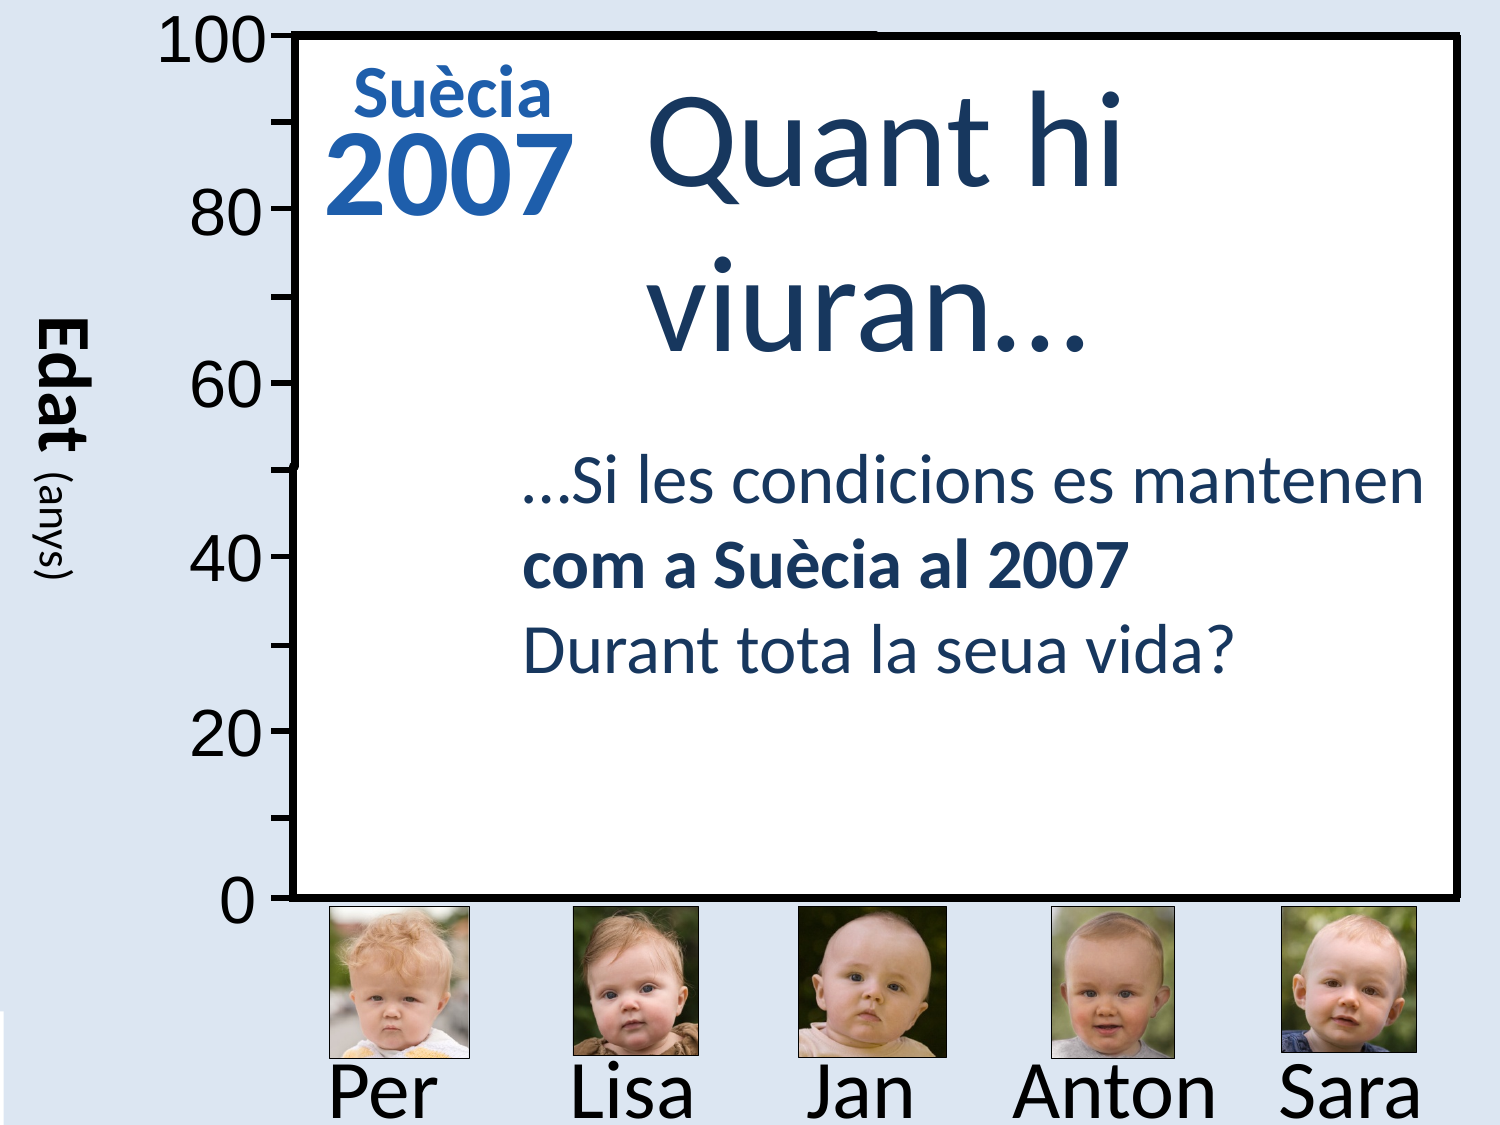

100
80
60
40
20
0
Suècia
Quant hi viuran…
2007
Edat (anys)
…Si les condicions es mantenen
com a Suècia al 2007
Durant tota la seua vida?
Per
Lisa
Jan
Anton
Sara